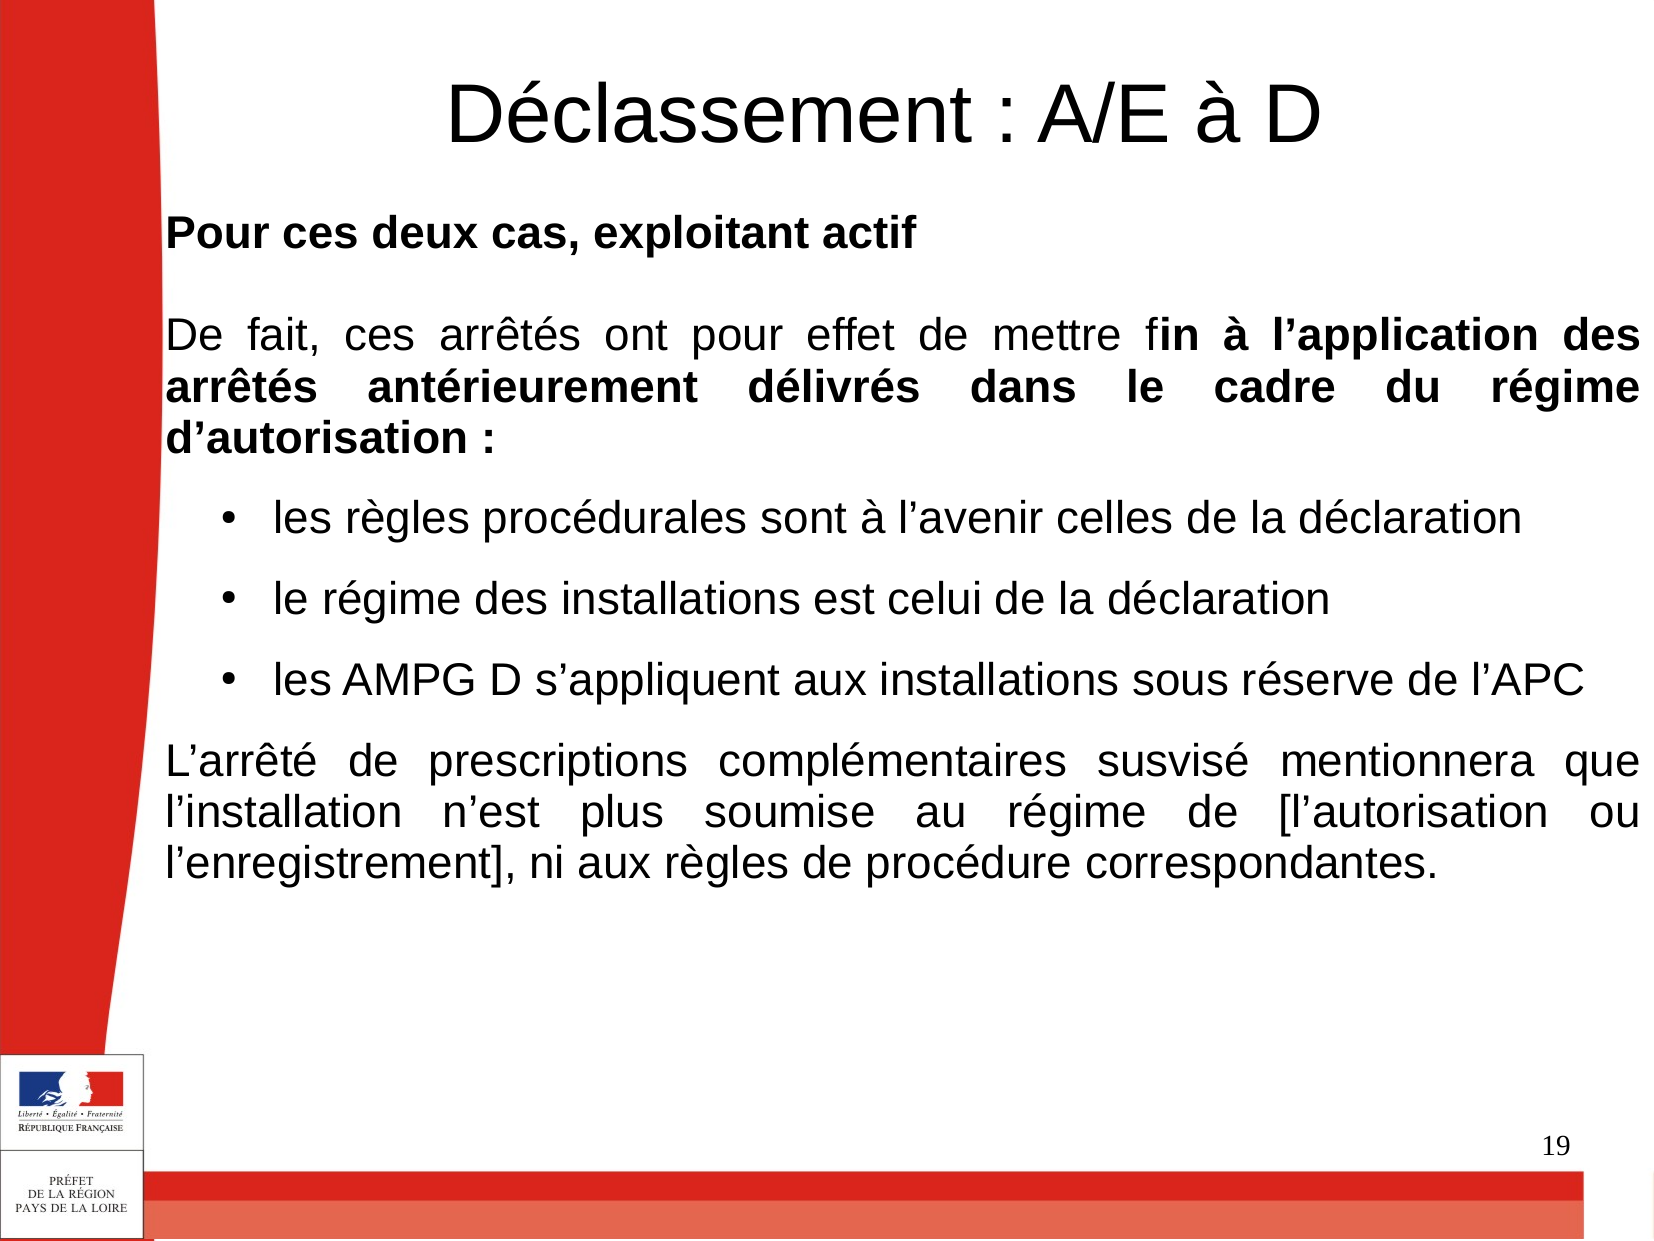

# Déclassement : A/E à D
Pour ces deux cas, exploitant actif
De fait, ces arrêtés ont pour effet de mettre fin à l’application des arrêtés antérieurement délivrés dans le cadre du régime d’autorisation :
les règles procédurales sont à l’avenir celles de la déclaration
le régime des installations est celui de la déclaration
les AMPG D s’appliquent aux installations sous réserve de l’APC
L’arrêté de prescriptions complémentaires susvisé mentionnera que l’installation n’est plus soumise au régime de [l’autorisation ou l’enregistrement], ni aux règles de procédure correspondantes.
19